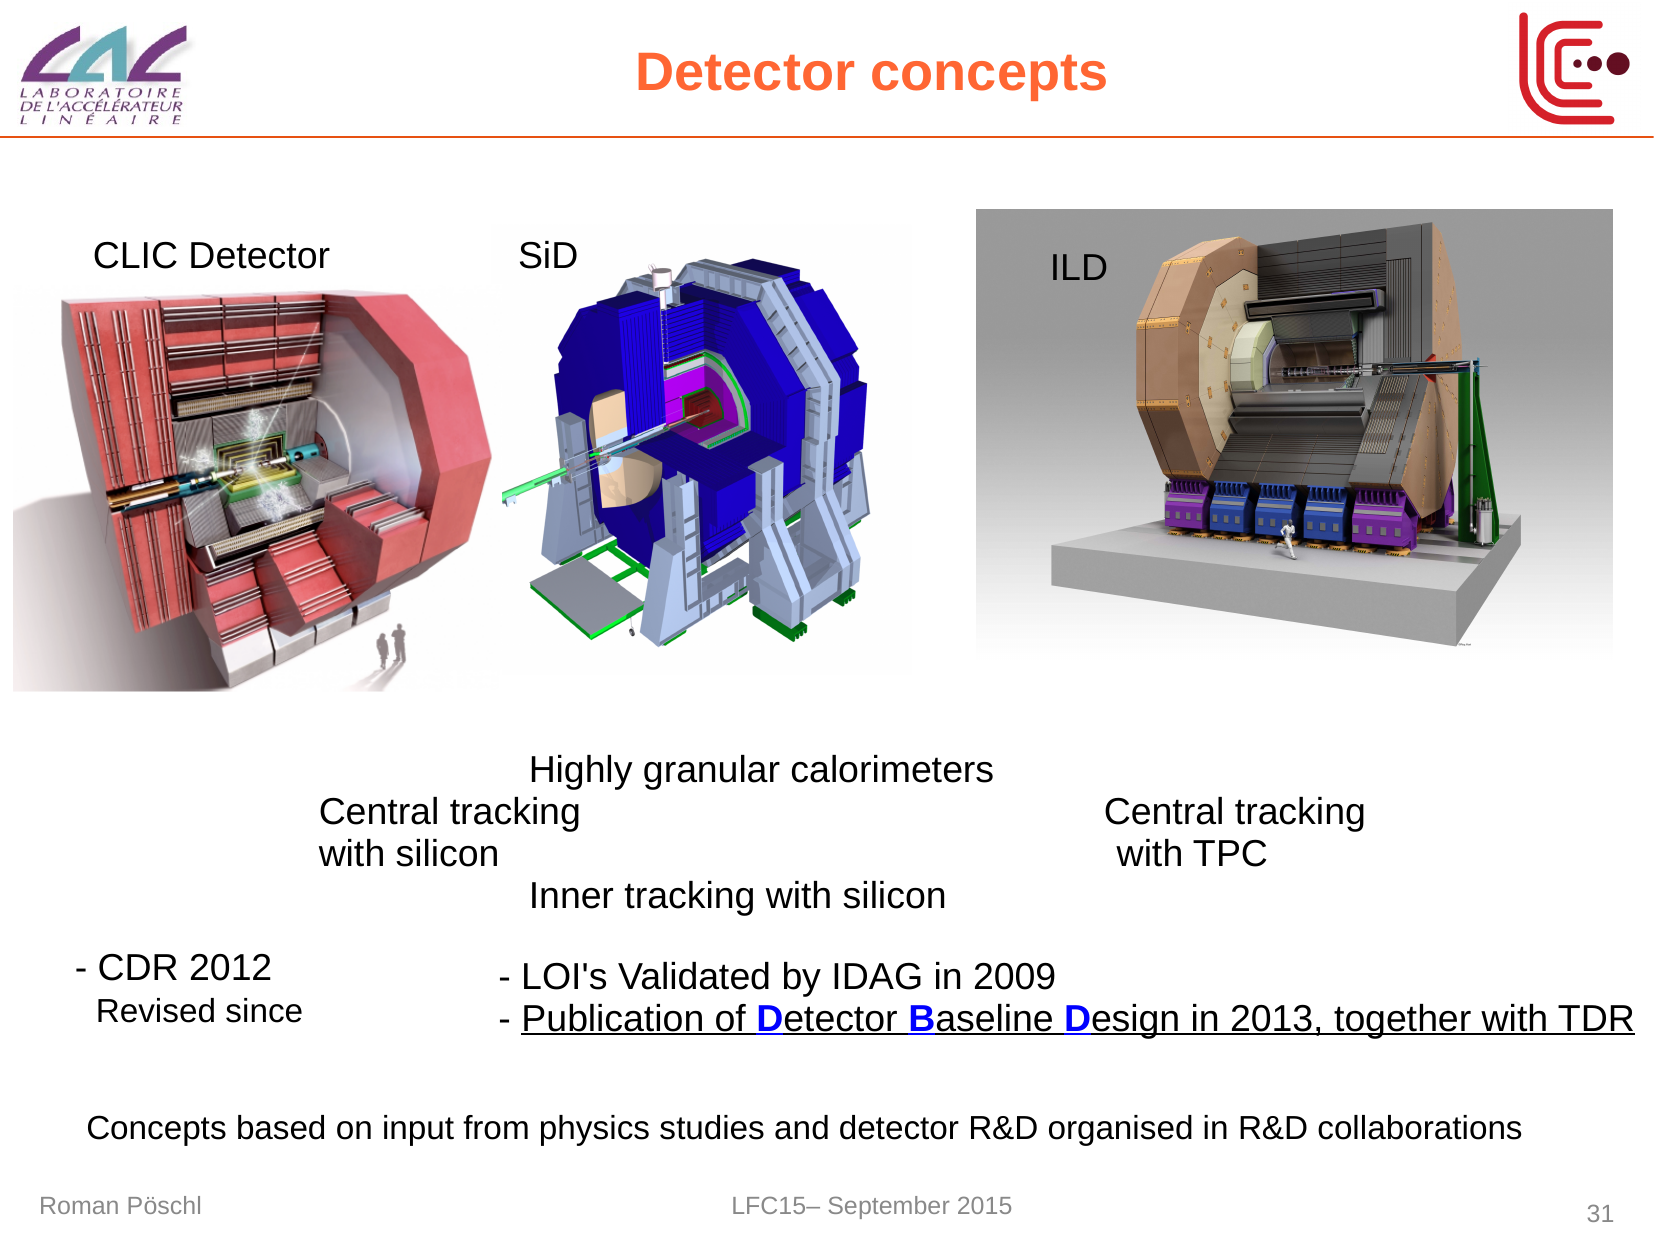

# Detector concepts
CLIC Detector
SiD
ILD
 Highly granular calorimeters
 Central tracking Central tracking
 with silicon with TPC
 Inner tracking with silicon
- CDR 2012
 Revised since
- LOI's Validated by IDAG in 2009
- Publication of Detector Baseline Design in 2013, together with TDR
 Concepts based on input from physics studies and detector R&D organised in R&D collaborations